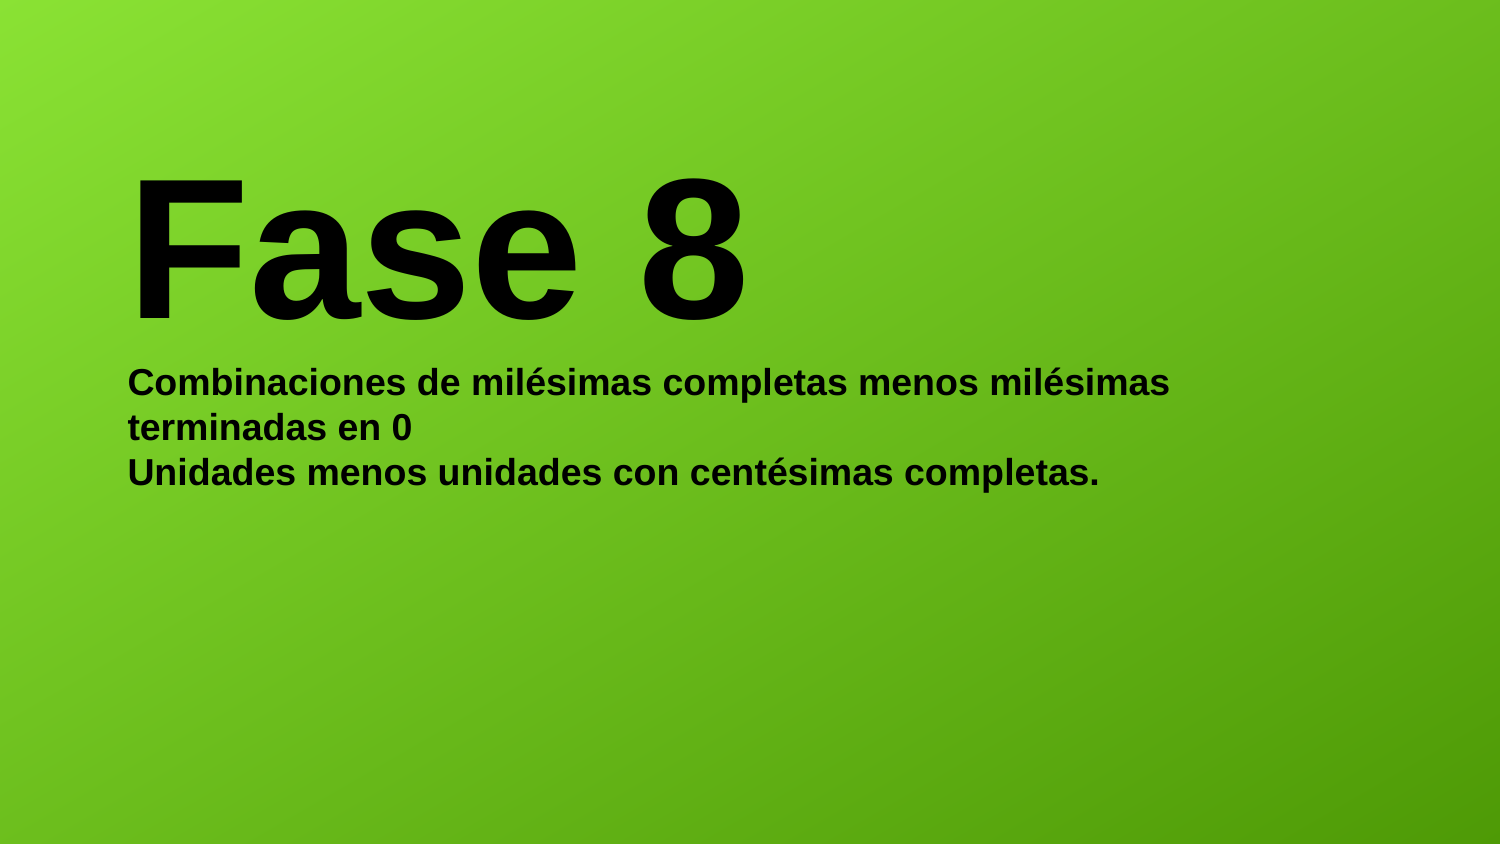

# Fase 8 Combinaciones de milésimas completas menos milésimas terminadas en 0 Unidades menos unidades con centésimas completas.